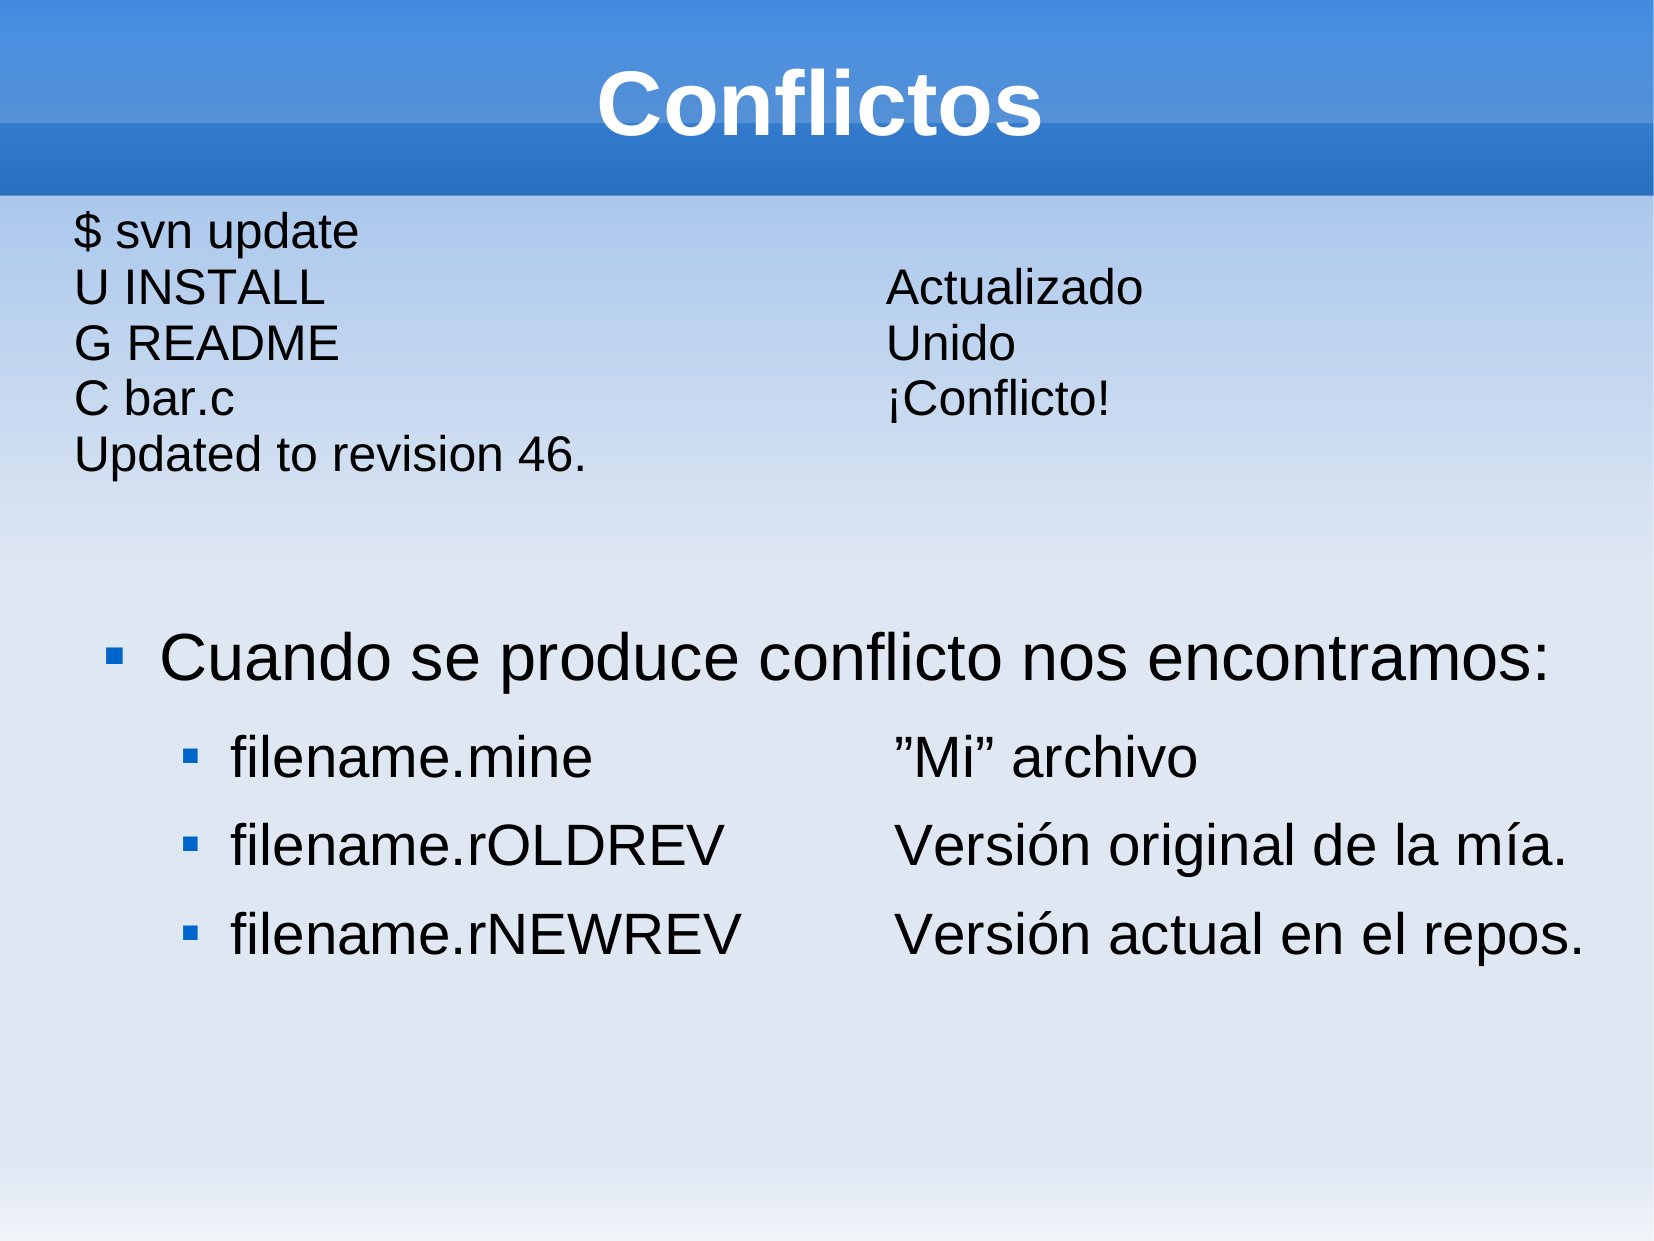

# Conflictos
$ svn update
U INSTALL								Actualizado
G README								Unido
C bar.c									¡Conflicto!
Updated to revision 46.
Cuando se produce conflicto nos encontramos:
filename.mine					”Mi” archivo
filename.rOLDREV			Versión original de la mía.
filename.rNEWREV			Versión actual en el repos.